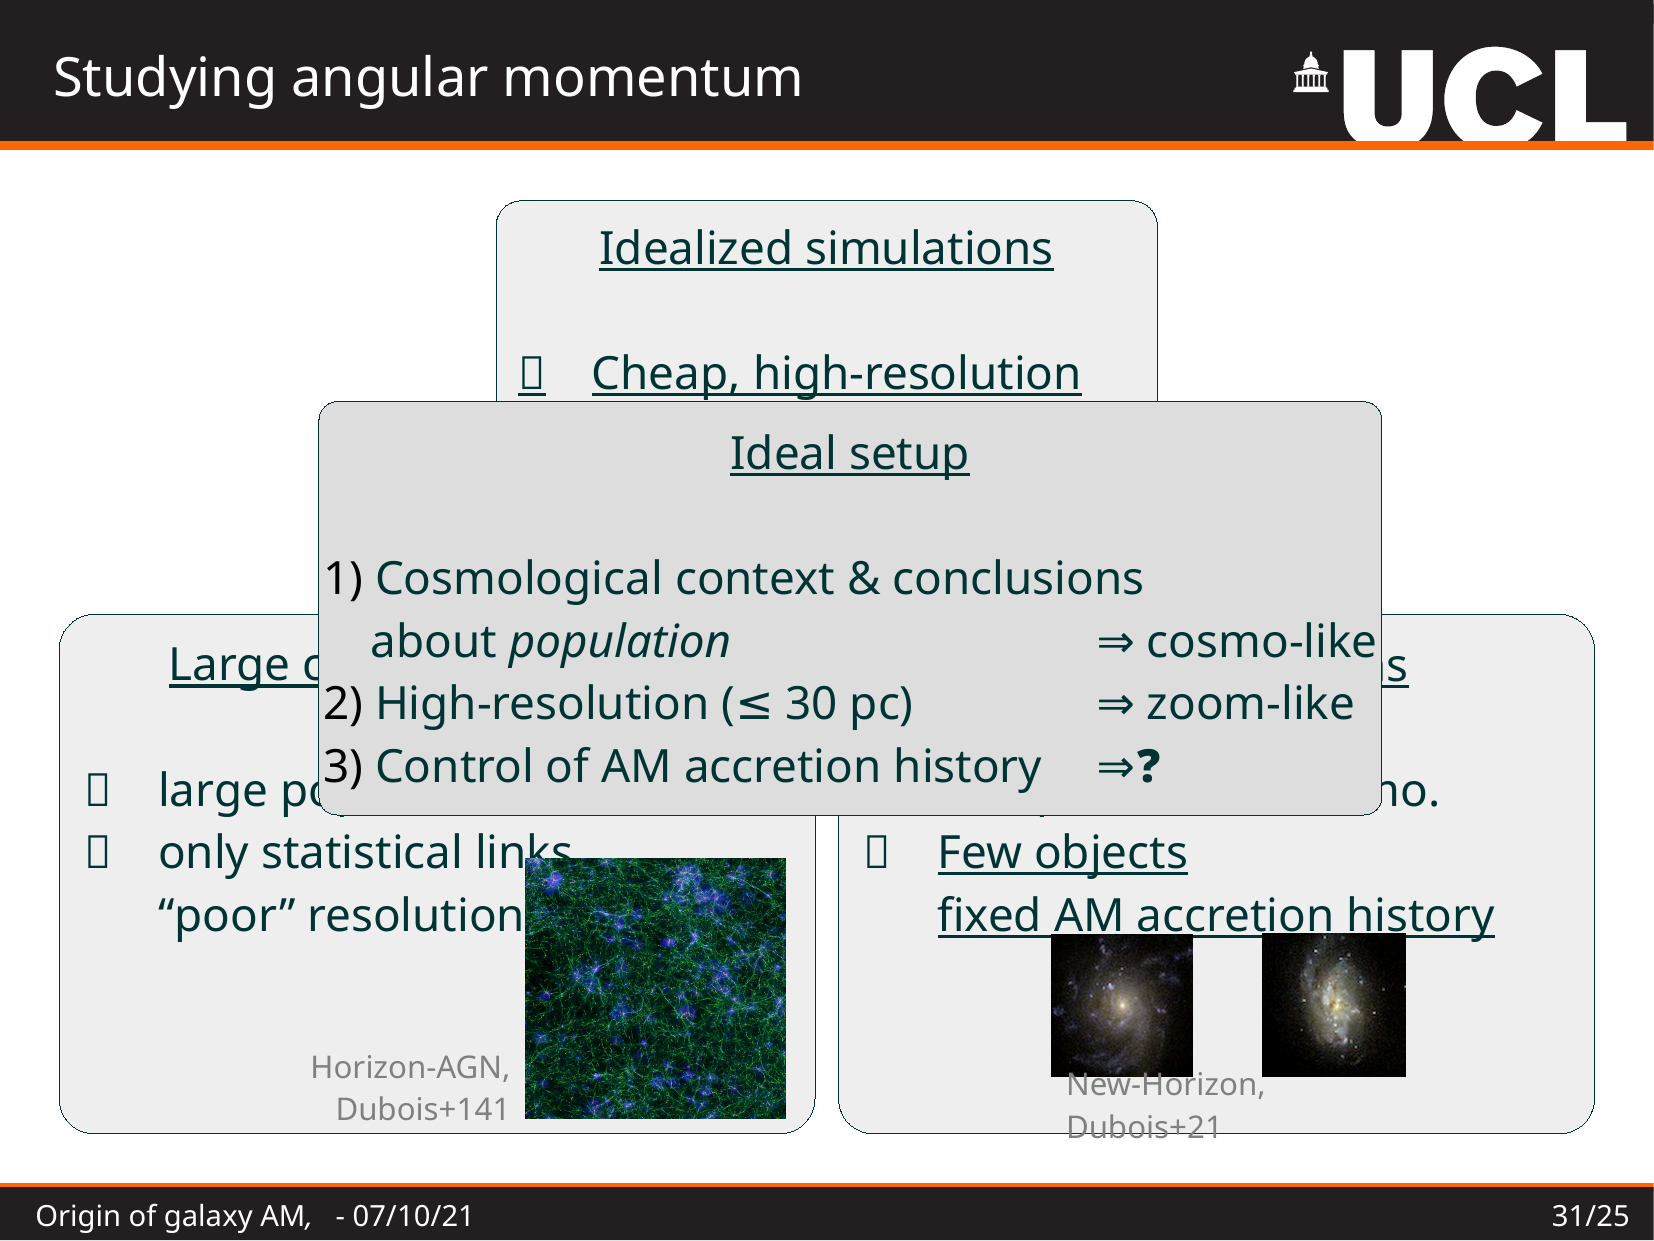

# Studying angular momentum
Idealized simulations
✅	Cheap, high-resolution
❌	No cosmo. context
	→ 	misses effect of
		environment
Ideal setup
 Cosmological context & conclusions
 about population 					⇒ cosmo-like
 High-resolution (≤ 30 pc) 			⇒ zoom-like
 Control of AM accretion history 	⇒❓
Large cosmo simulations
✅	large population
❌	only statistical links
	“poor” resolution
Horizon-AGN, Dubois+141
Zoom simulations
✅	Comprehensive cosmo.
❌	Few objects
	fixed AM accretion history
New-Horizon, Dubois+21
03 September 2021
31